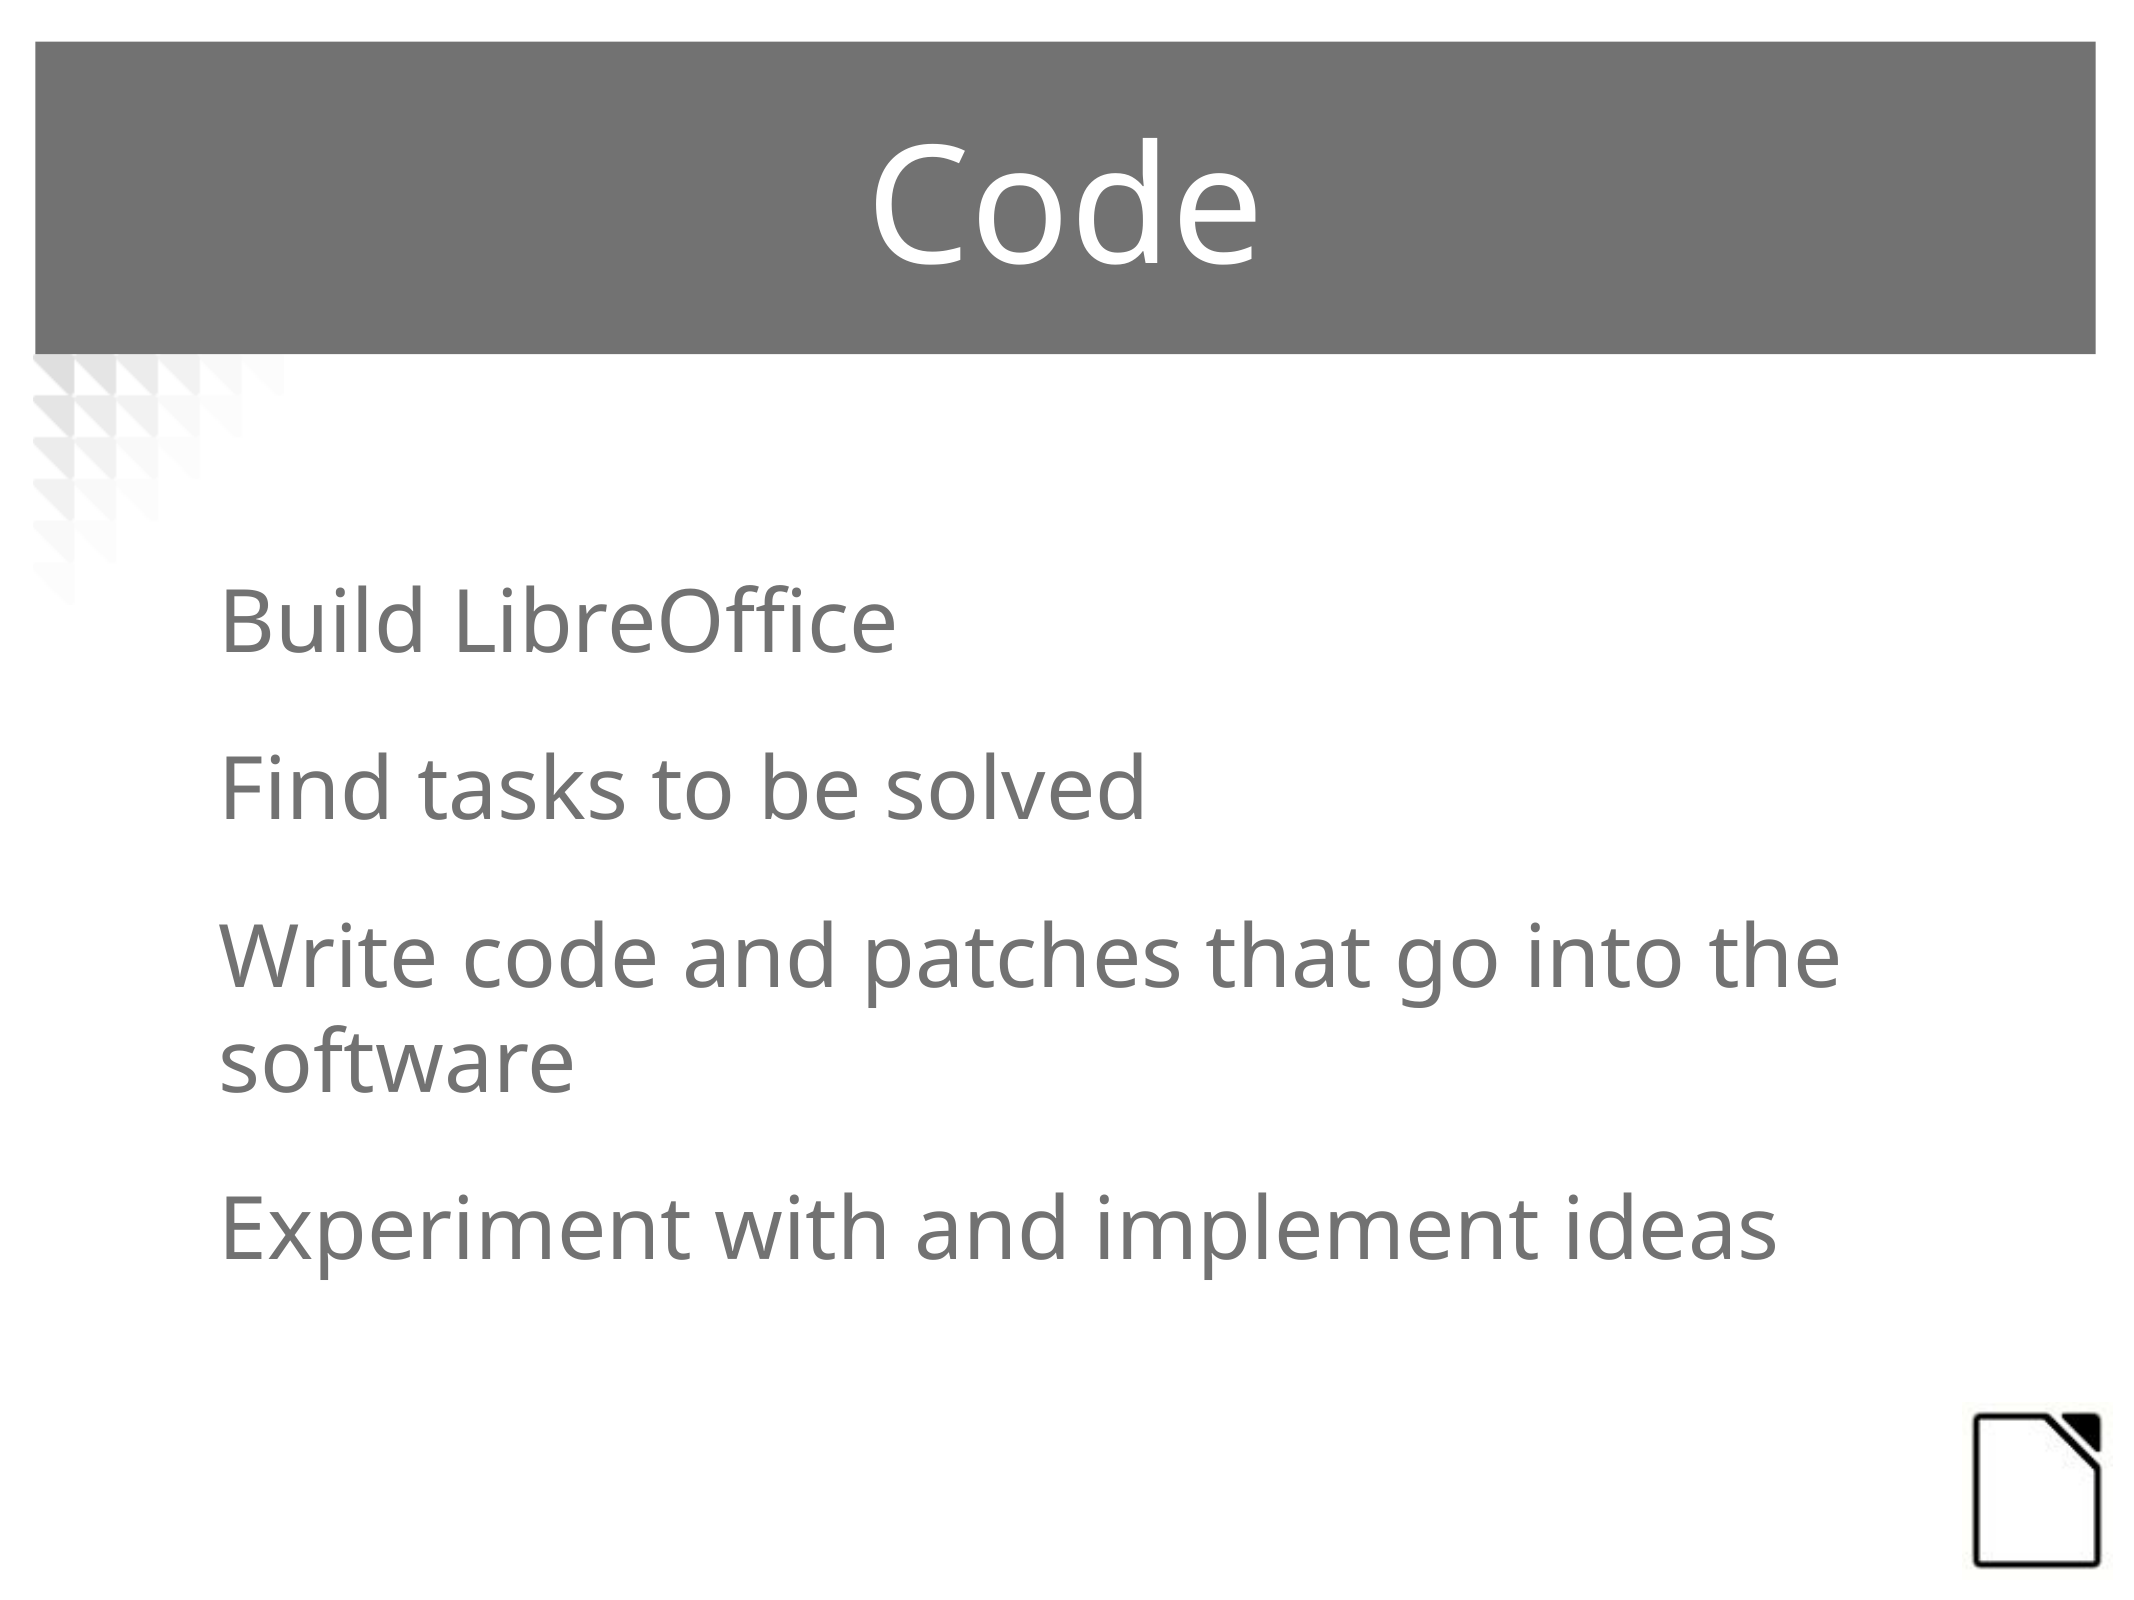

Code
# Build LibreOffice
Find tasks to be solved
Write code and patches that go into the software
Experiment with and implement ideas